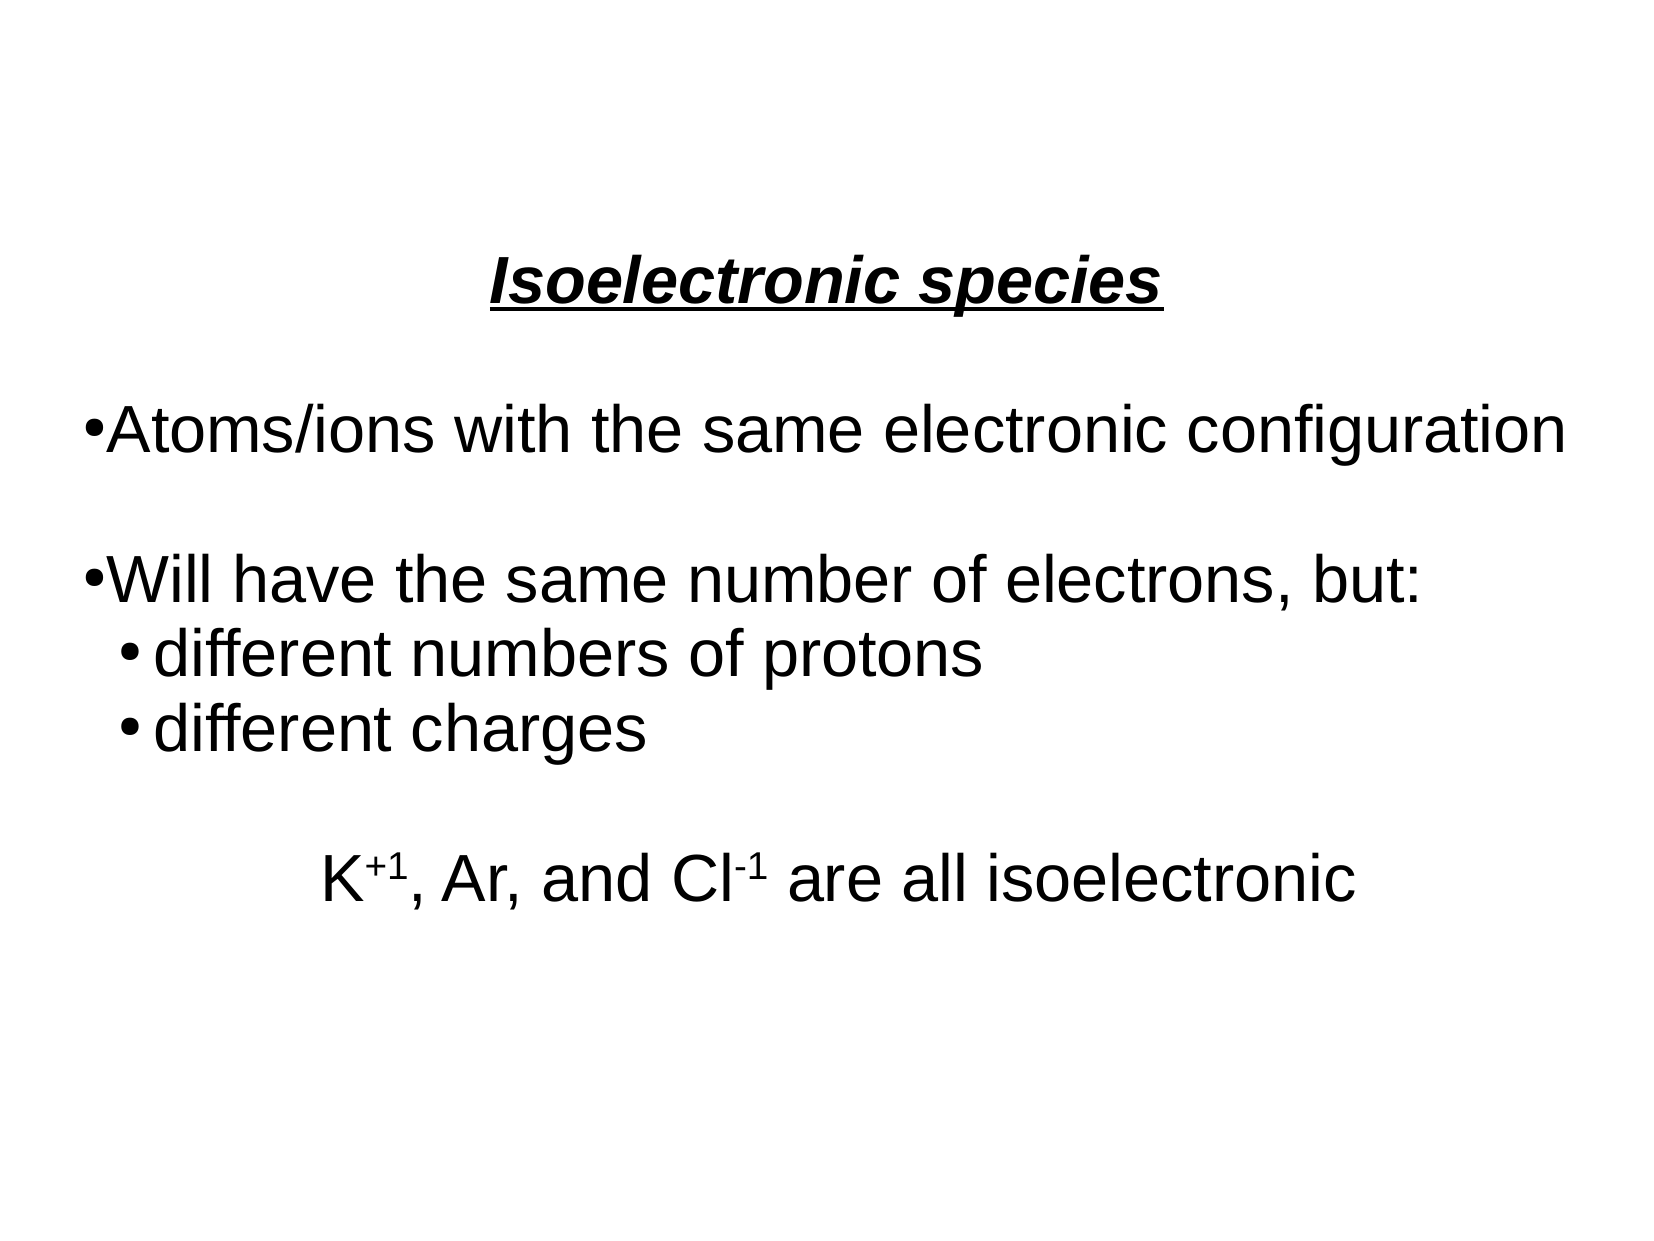

# Isoelectronic species
Atoms/ions with the same electronic configuration
Will have the same number of electrons, but:
different numbers of protons
different charges
K+1, Ar, and Cl-1 are all isoelectronic